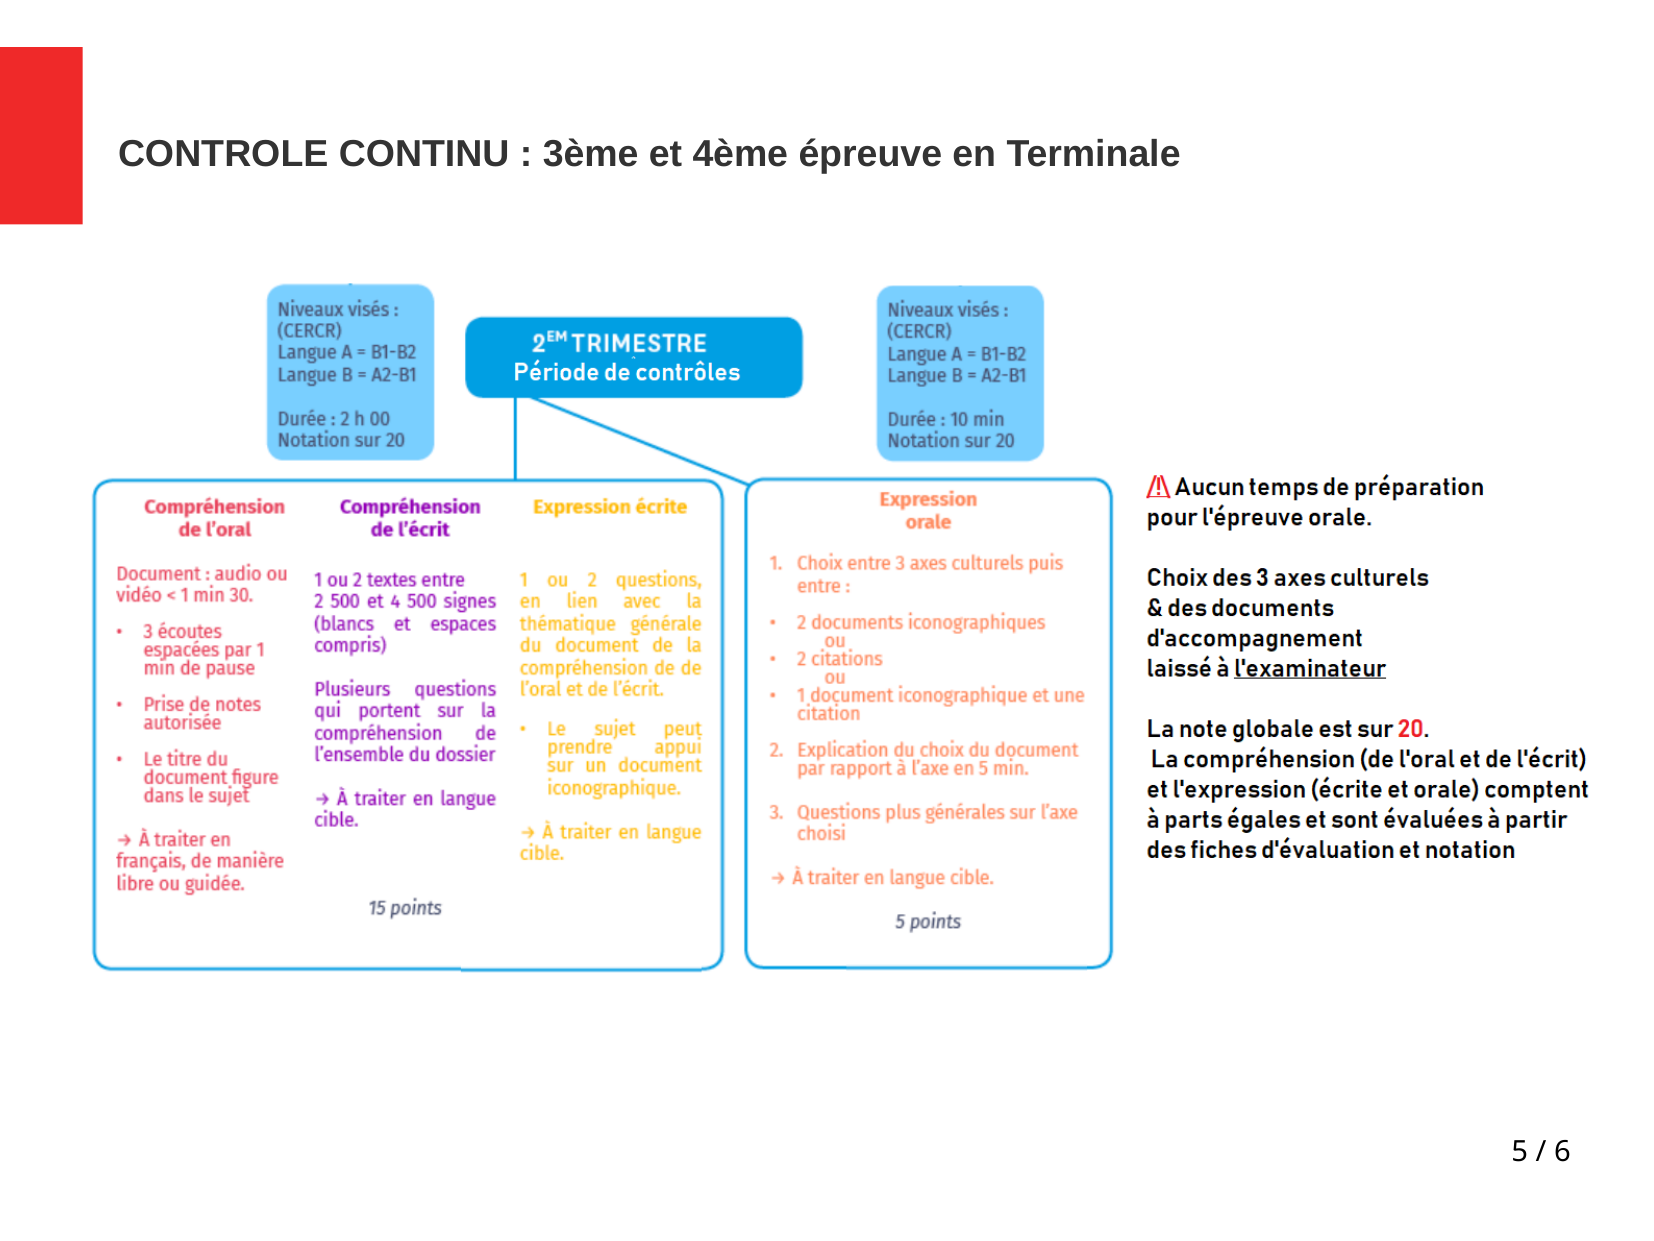

# CONTROLE CONTINU : 3ème et 4ème épreuve en Terminale
5